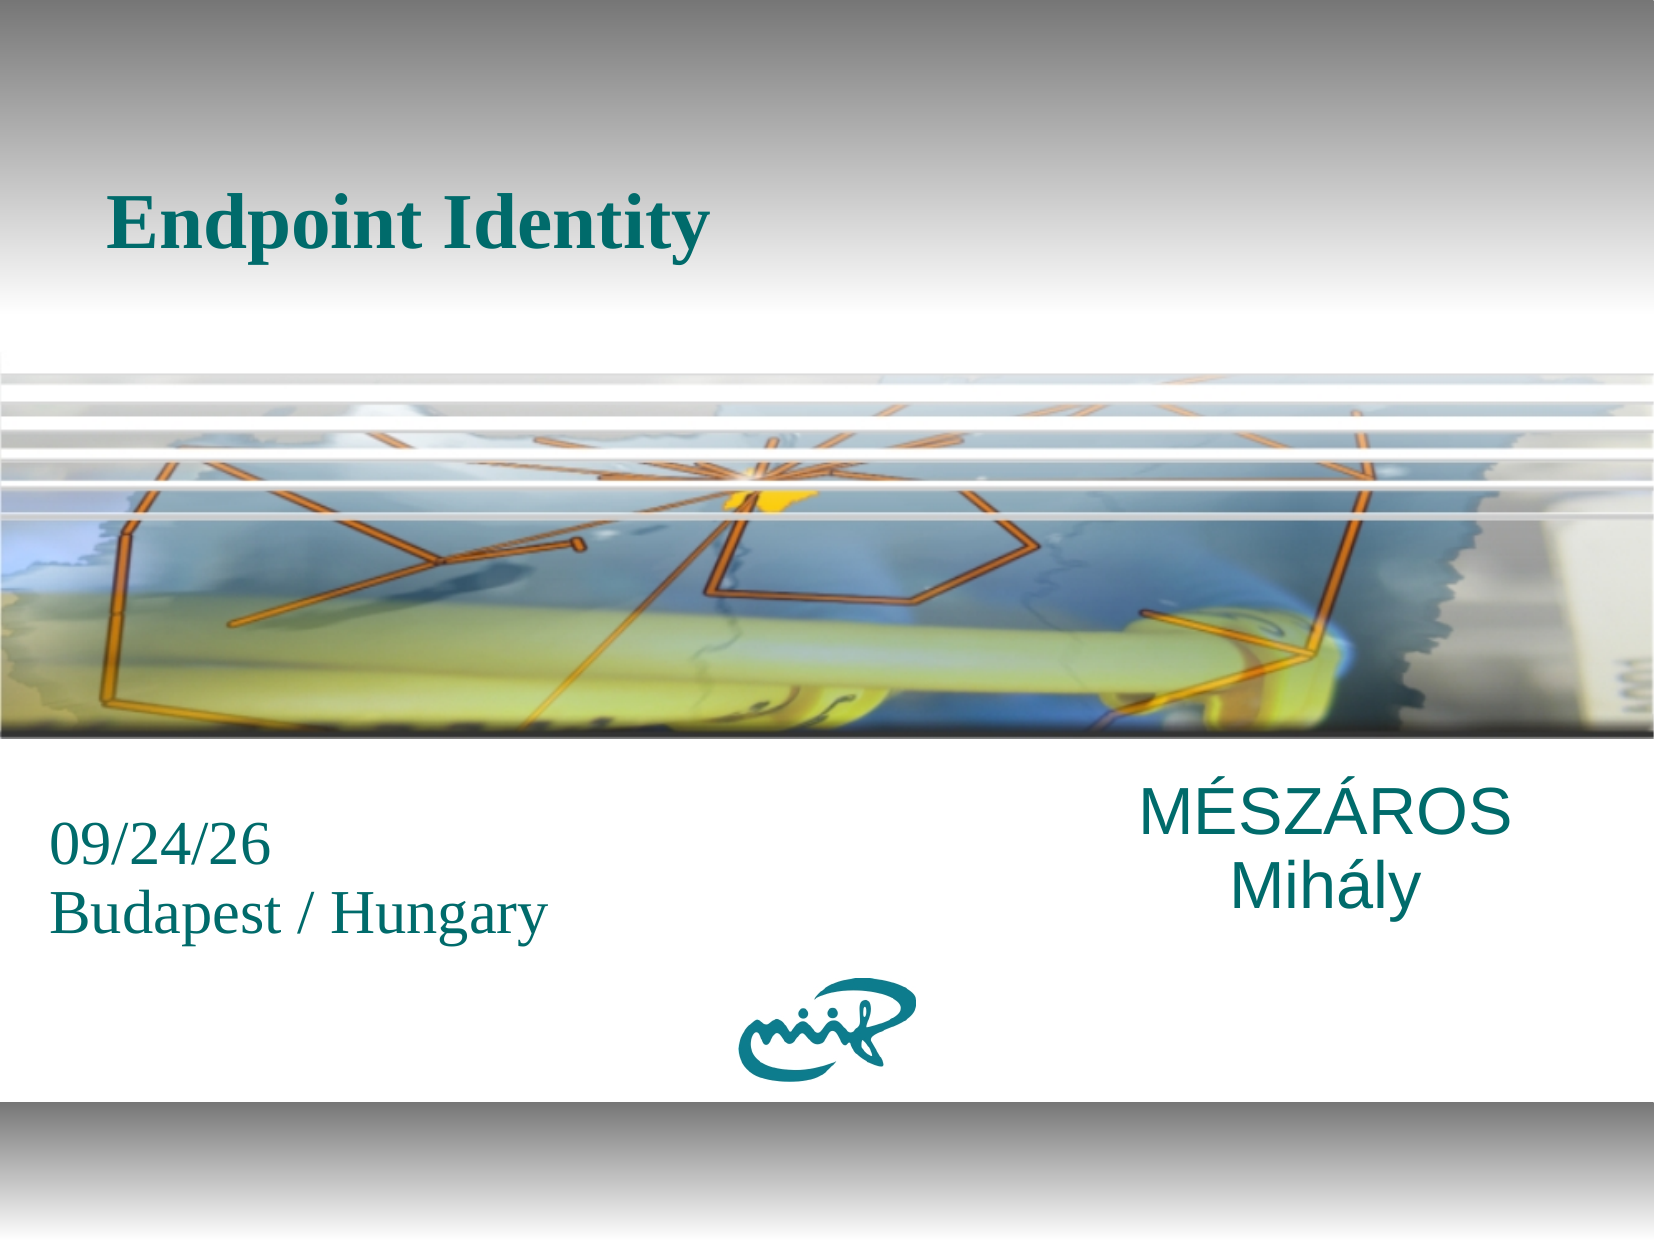

# Endpoint Identity
MÉSZÁROS Mihály
Budapest / Hungary